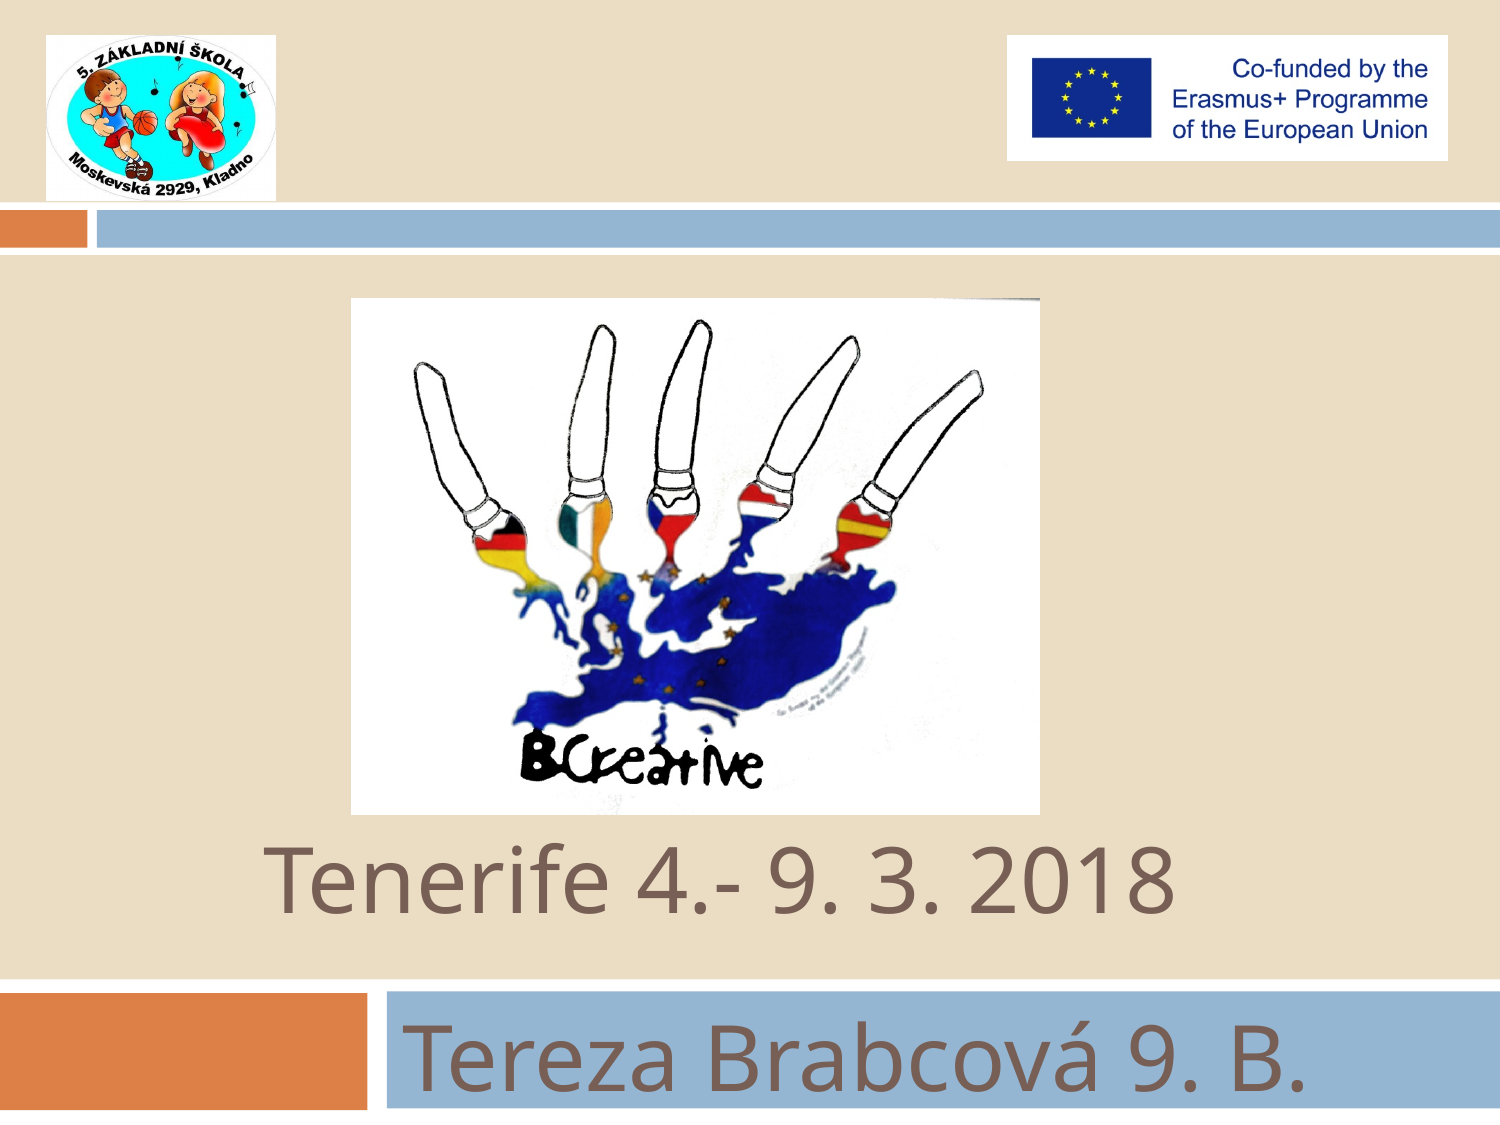

# Tenerife 4.- 9. 3. 2018
Tereza Brabcová 9. B.